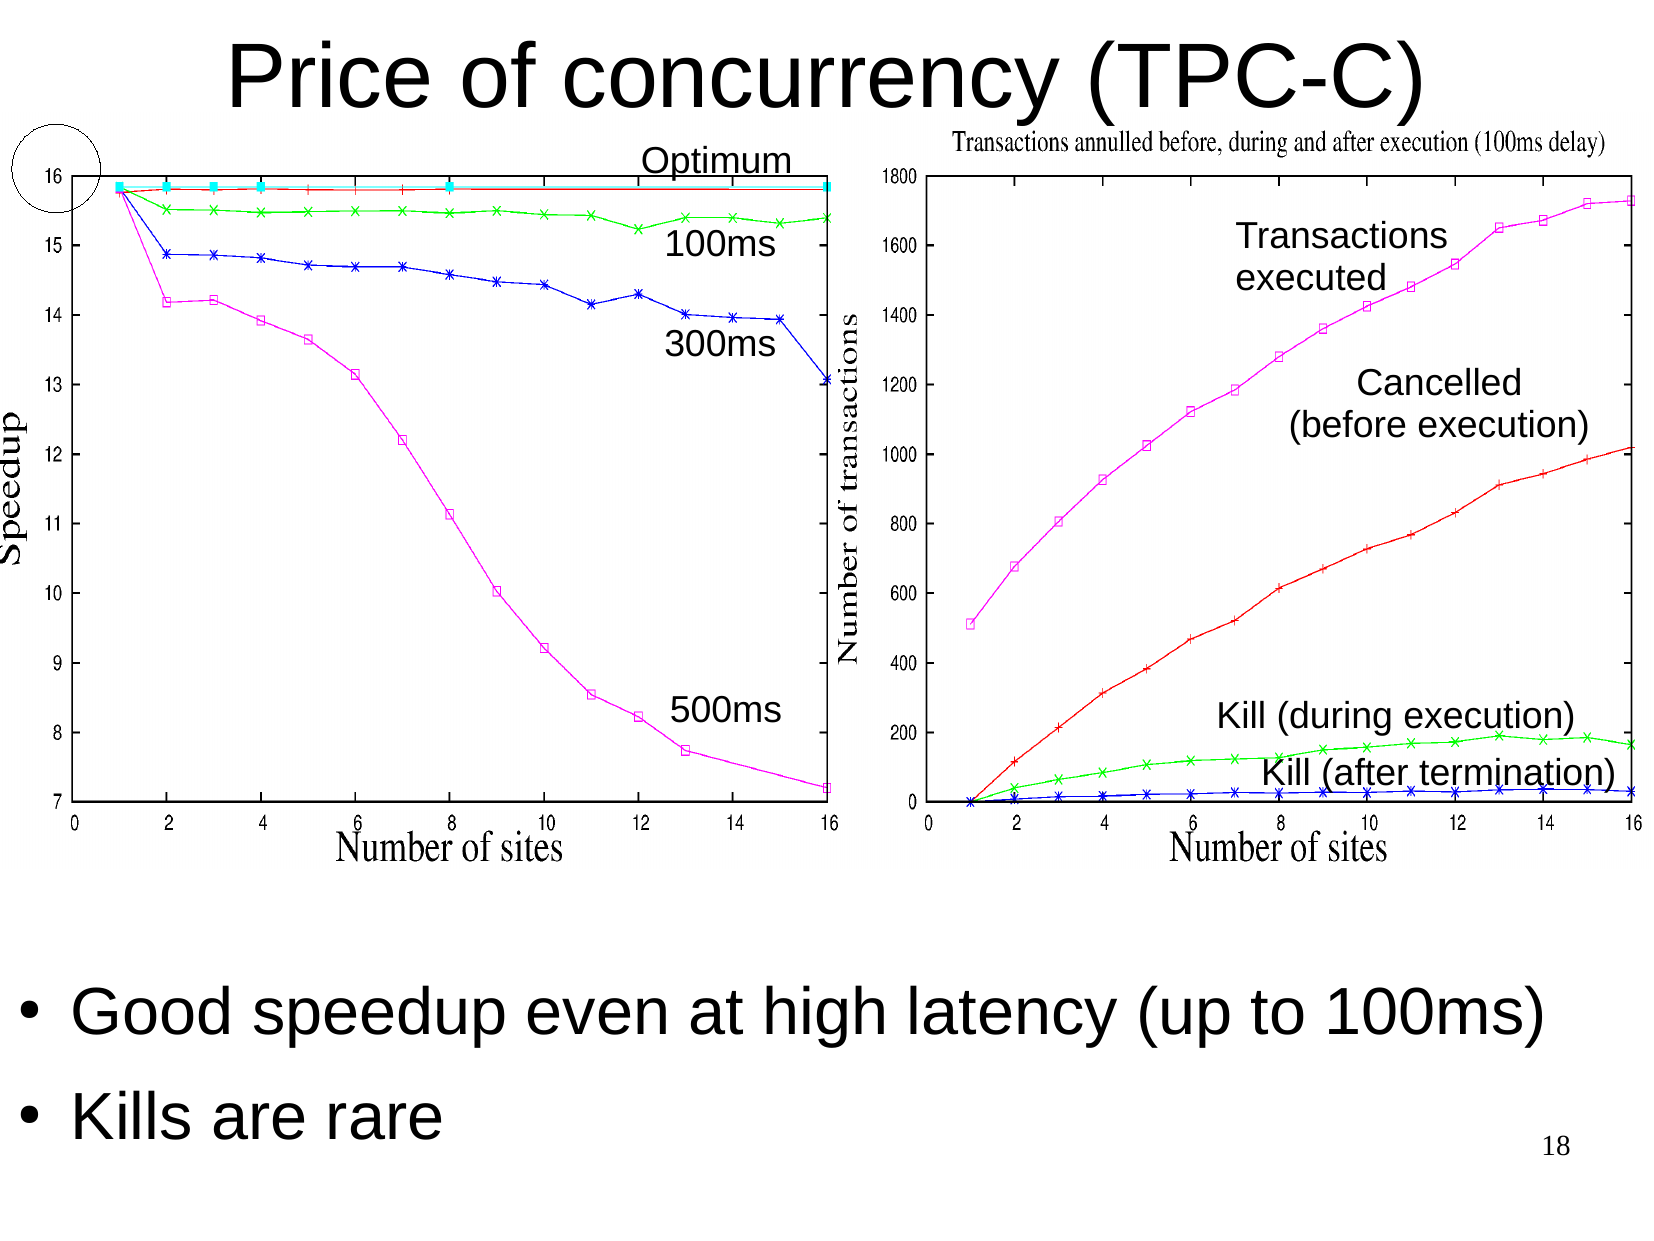

# Price of concurrency (TPC-C)
Optimum
Transactions
executed
100ms
300ms
Cancelled
(before execution)
500ms
Kill (during execution)
Kill (after termination)
Good speedup even at high latency (up to 100ms)
Kills are rare
18